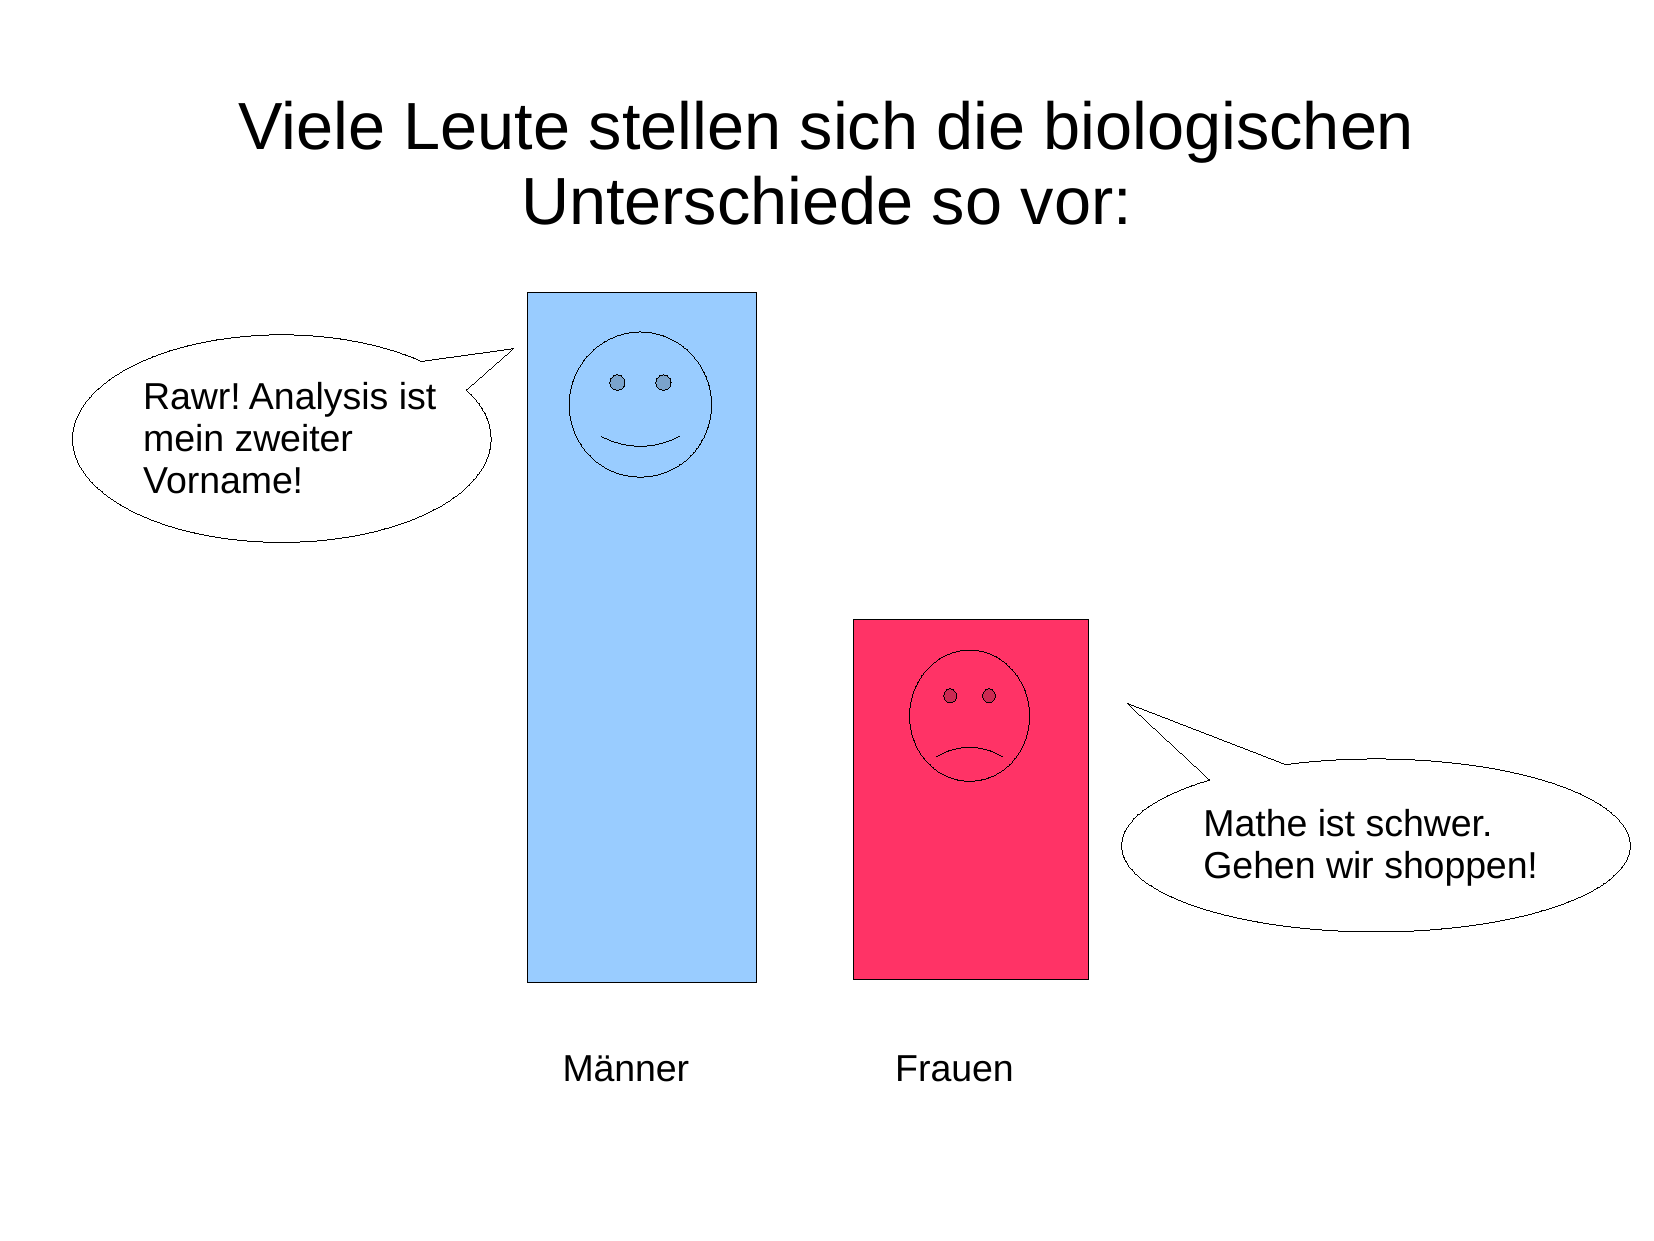

# Viele Leute stellen sich die biologischen Unterschiede so vor:
Rawr! Analysis ist mein zweiter Vorname!
Mathe ist schwer.
Gehen wir shoppen!
Frauen
Männer